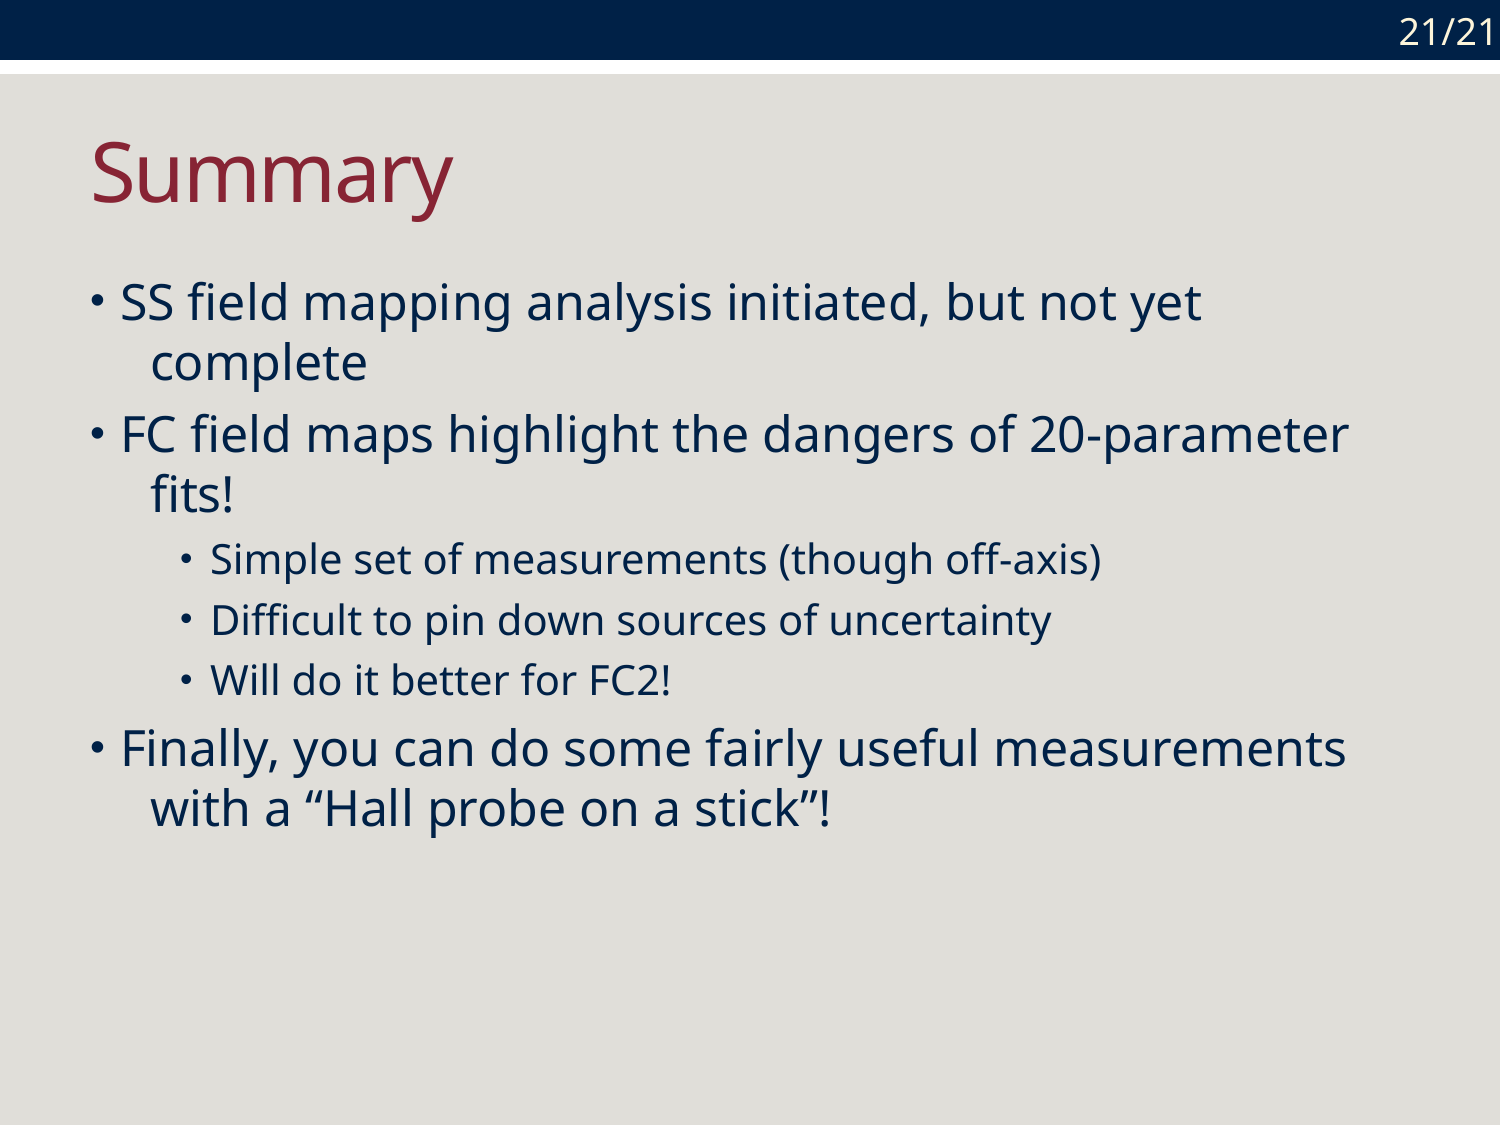

21/21
# Summary
SS field mapping analysis initiated, but not yet complete
FC field maps highlight the dangers of 20-parameter fits!
Simple set of measurements (though off-axis)
Difficult to pin down sources of uncertainty
Will do it better for FC2!
Finally, you can do some fairly useful measurements with a “Hall probe on a stick”!